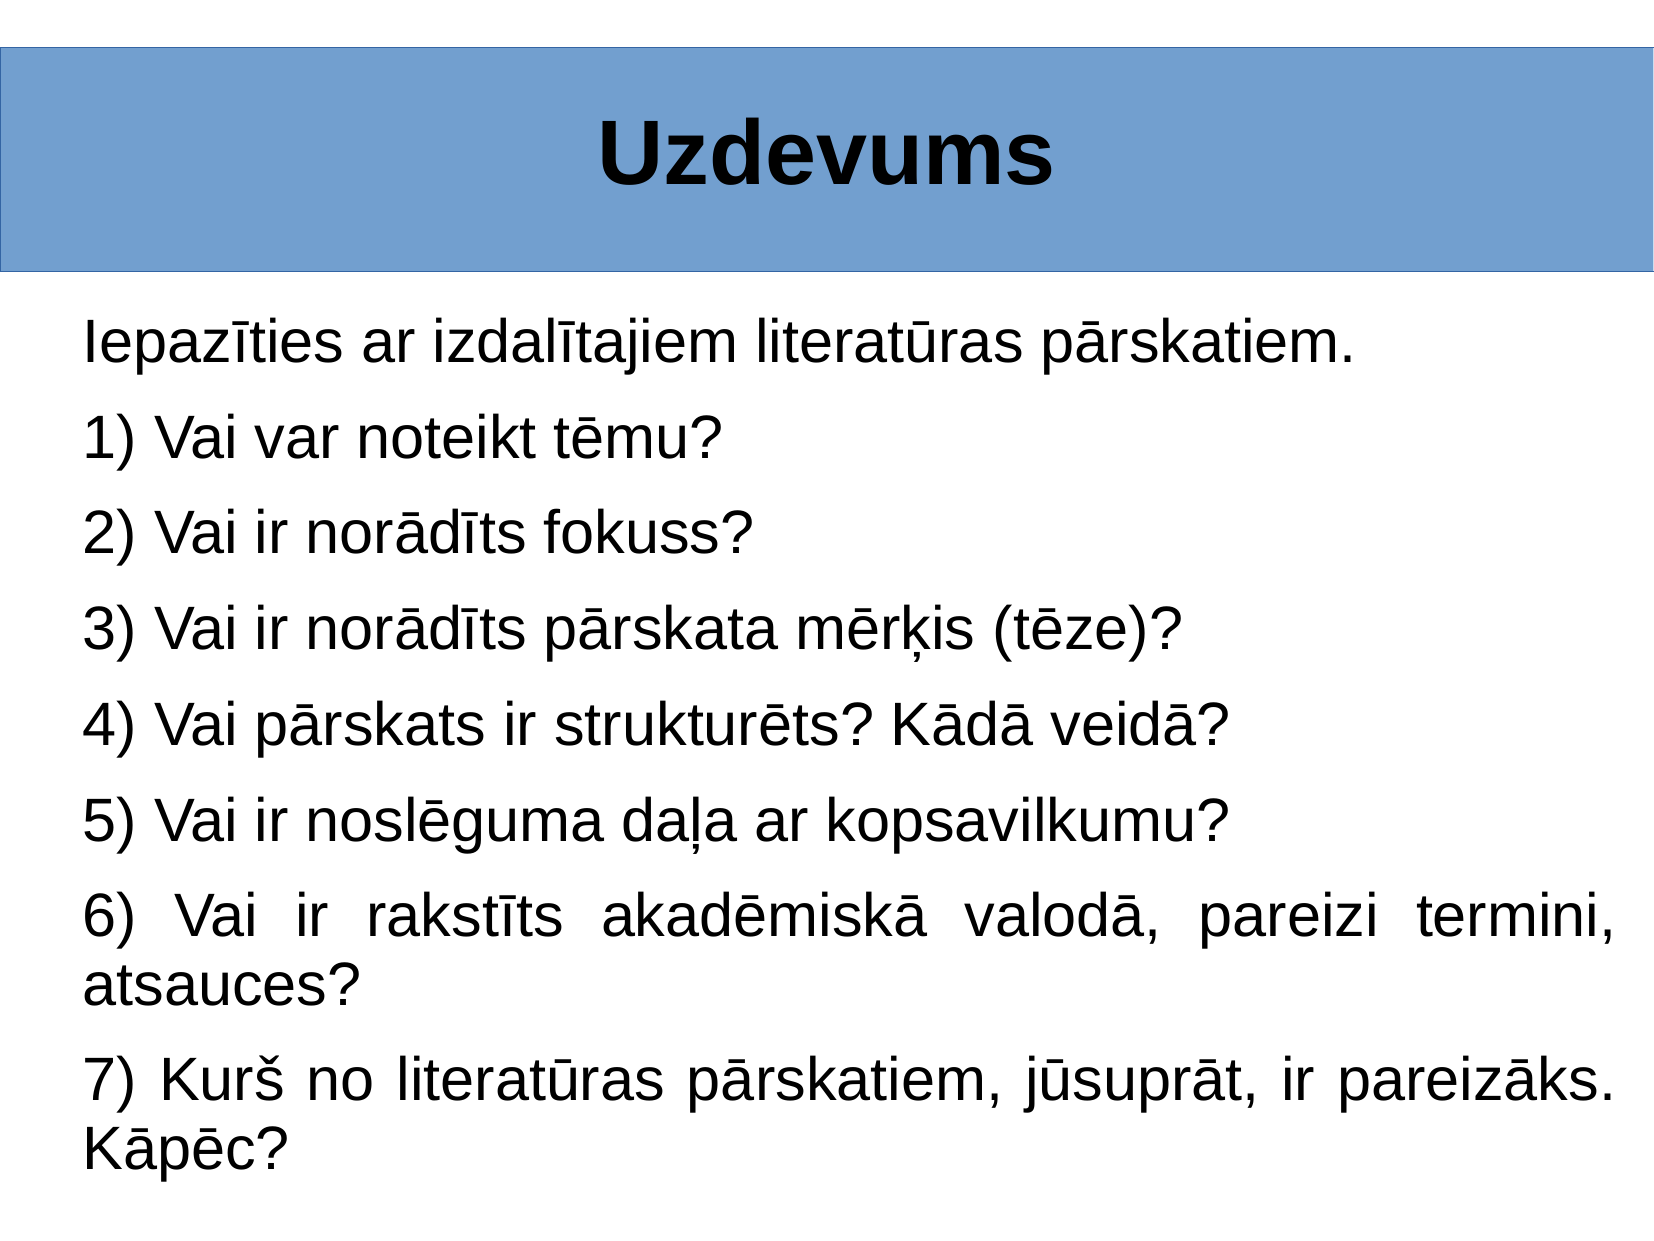

# Uzdevums
Iepazīties ar izdalītajiem literatūras pārskatiem.
1) Vai var noteikt tēmu?
2) Vai ir norādīts fokuss?
3) Vai ir norādīts pārskata mērķis (tēze)?
4) Vai pārskats ir strukturēts? Kādā veidā?
5) Vai ir noslēguma daļa ar kopsavilkumu?
6) Vai ir rakstīts akadēmiskā valodā, pareizi termini, atsauces?
7) Kurš no literatūras pārskatiem, jūsuprāt, ir pareizāks. Kāpēc?